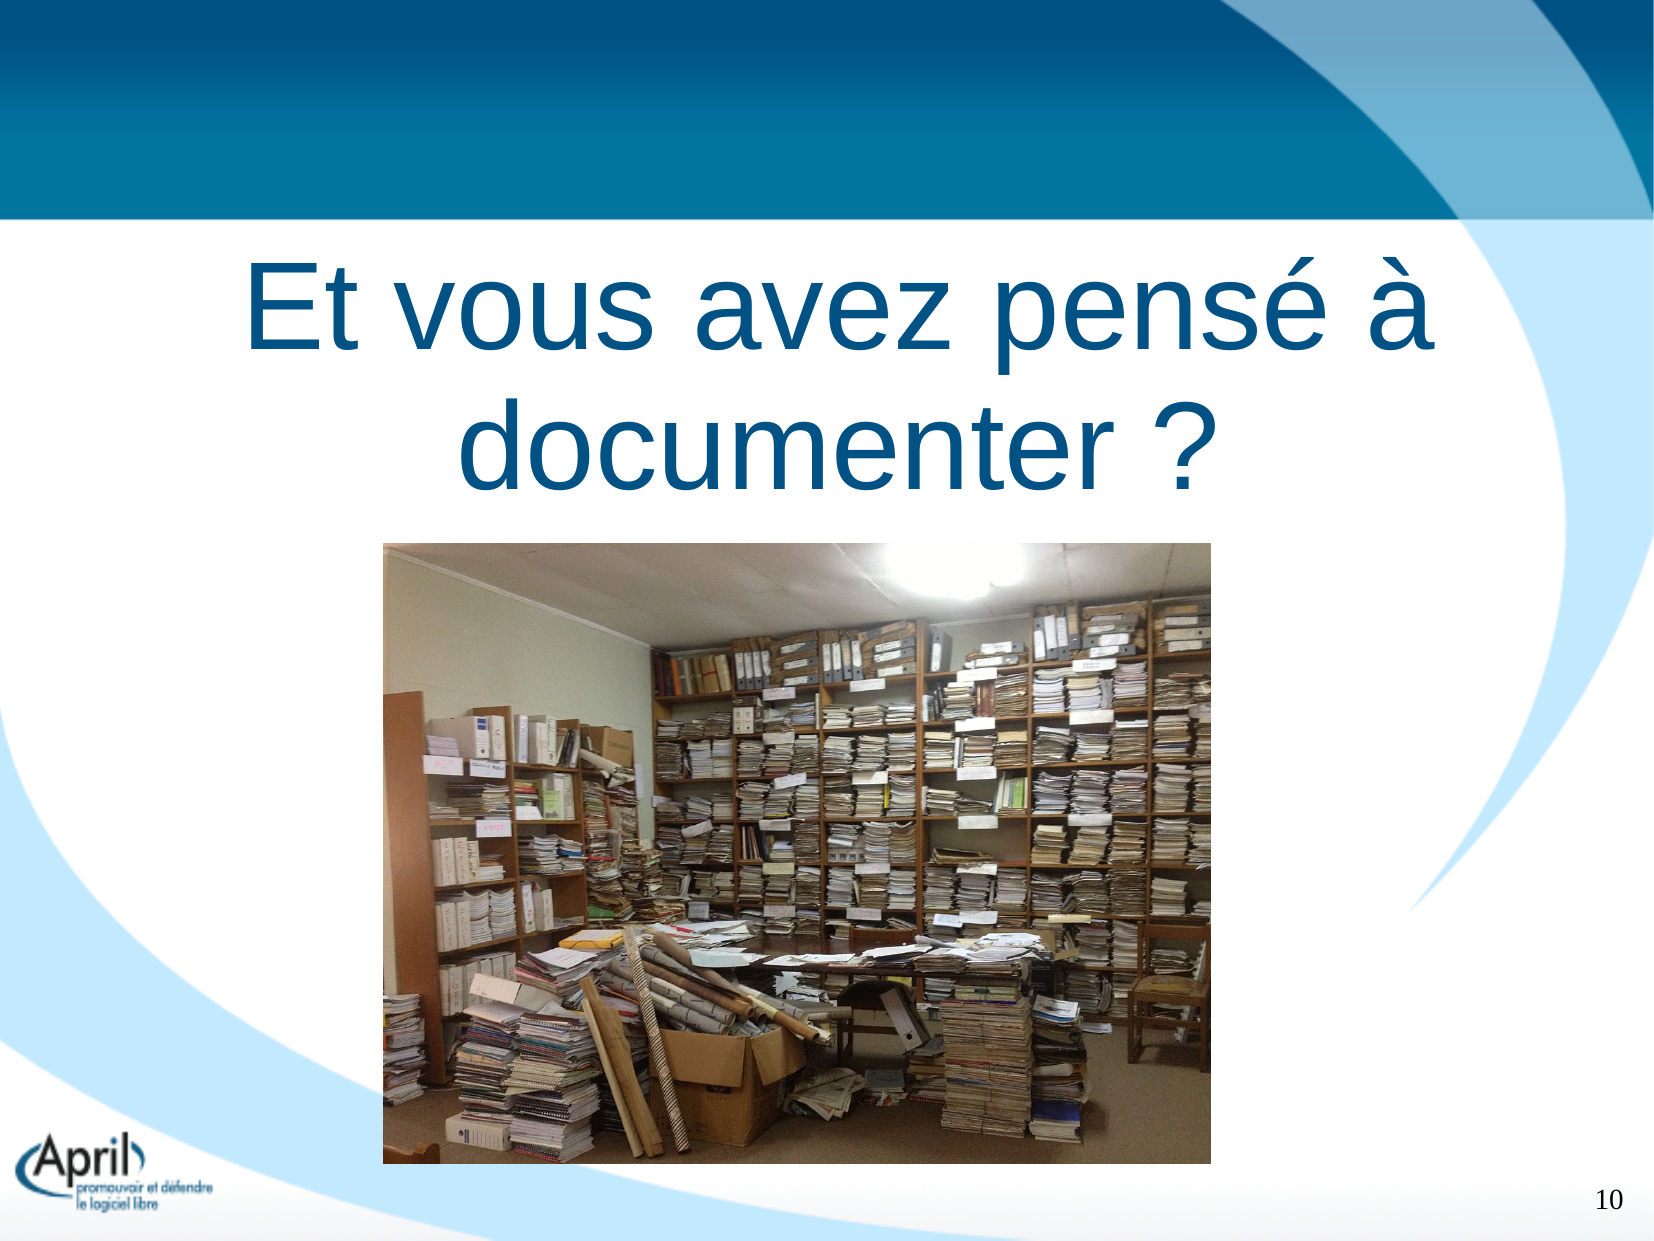

#
Et vous avez pensé à documenter ?
10